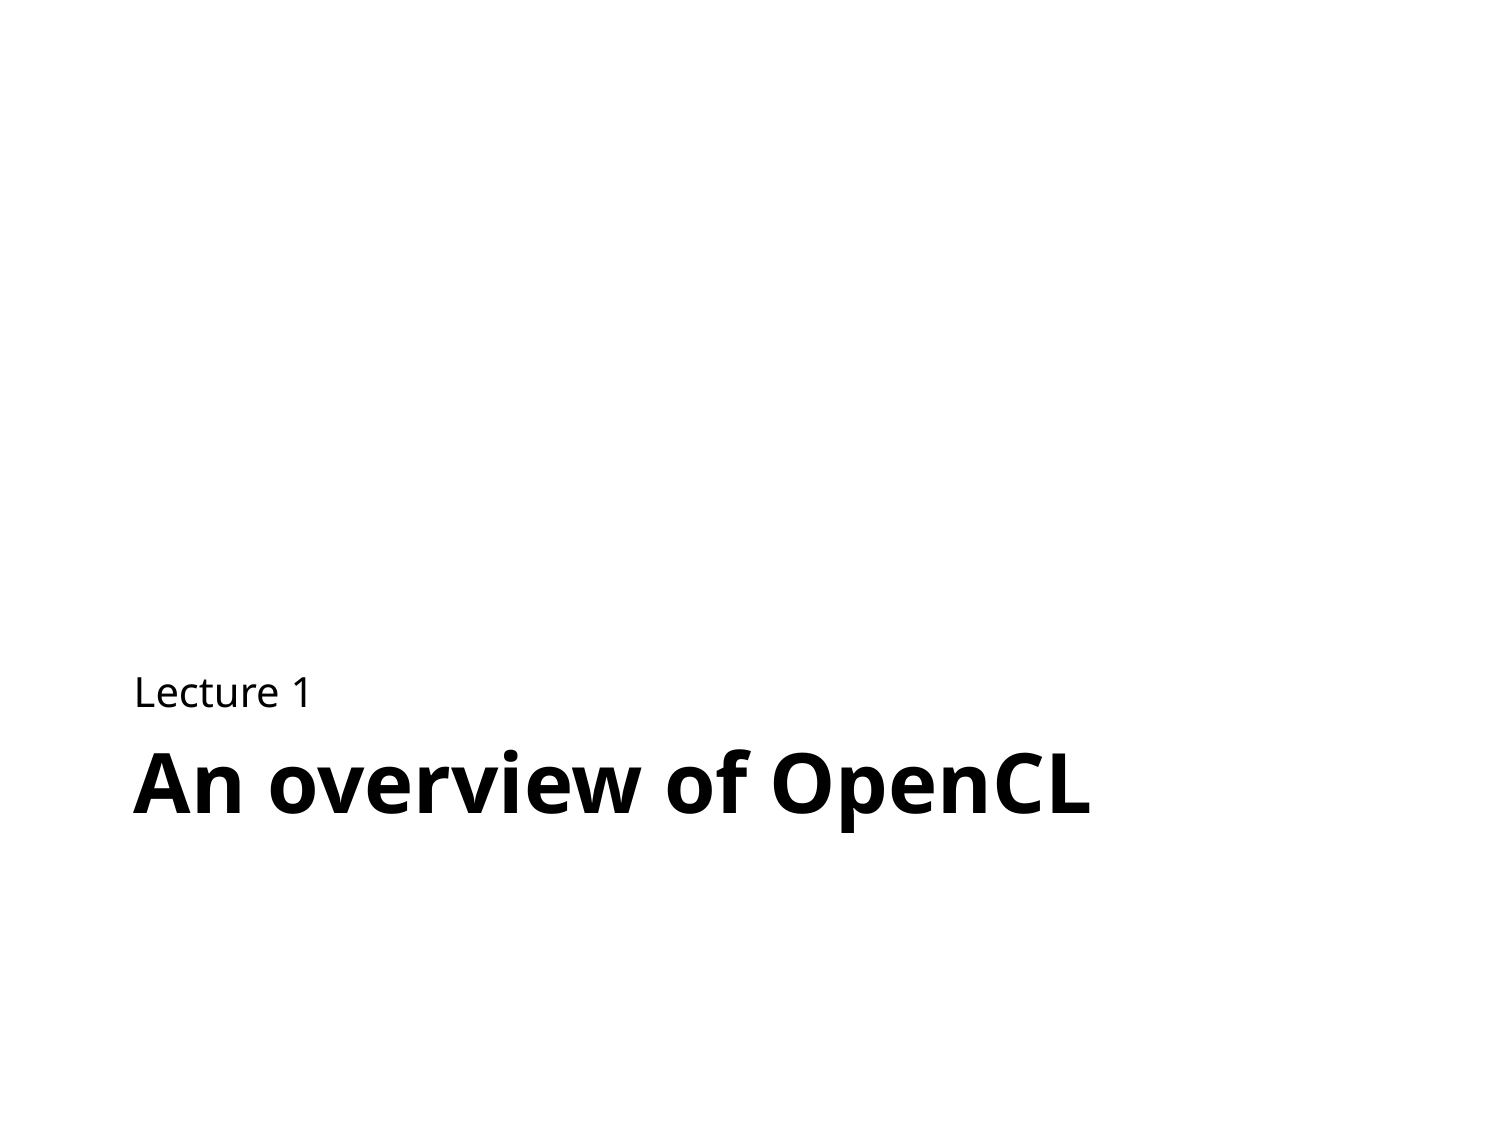

Lecture 1
# An overview of OpenCL